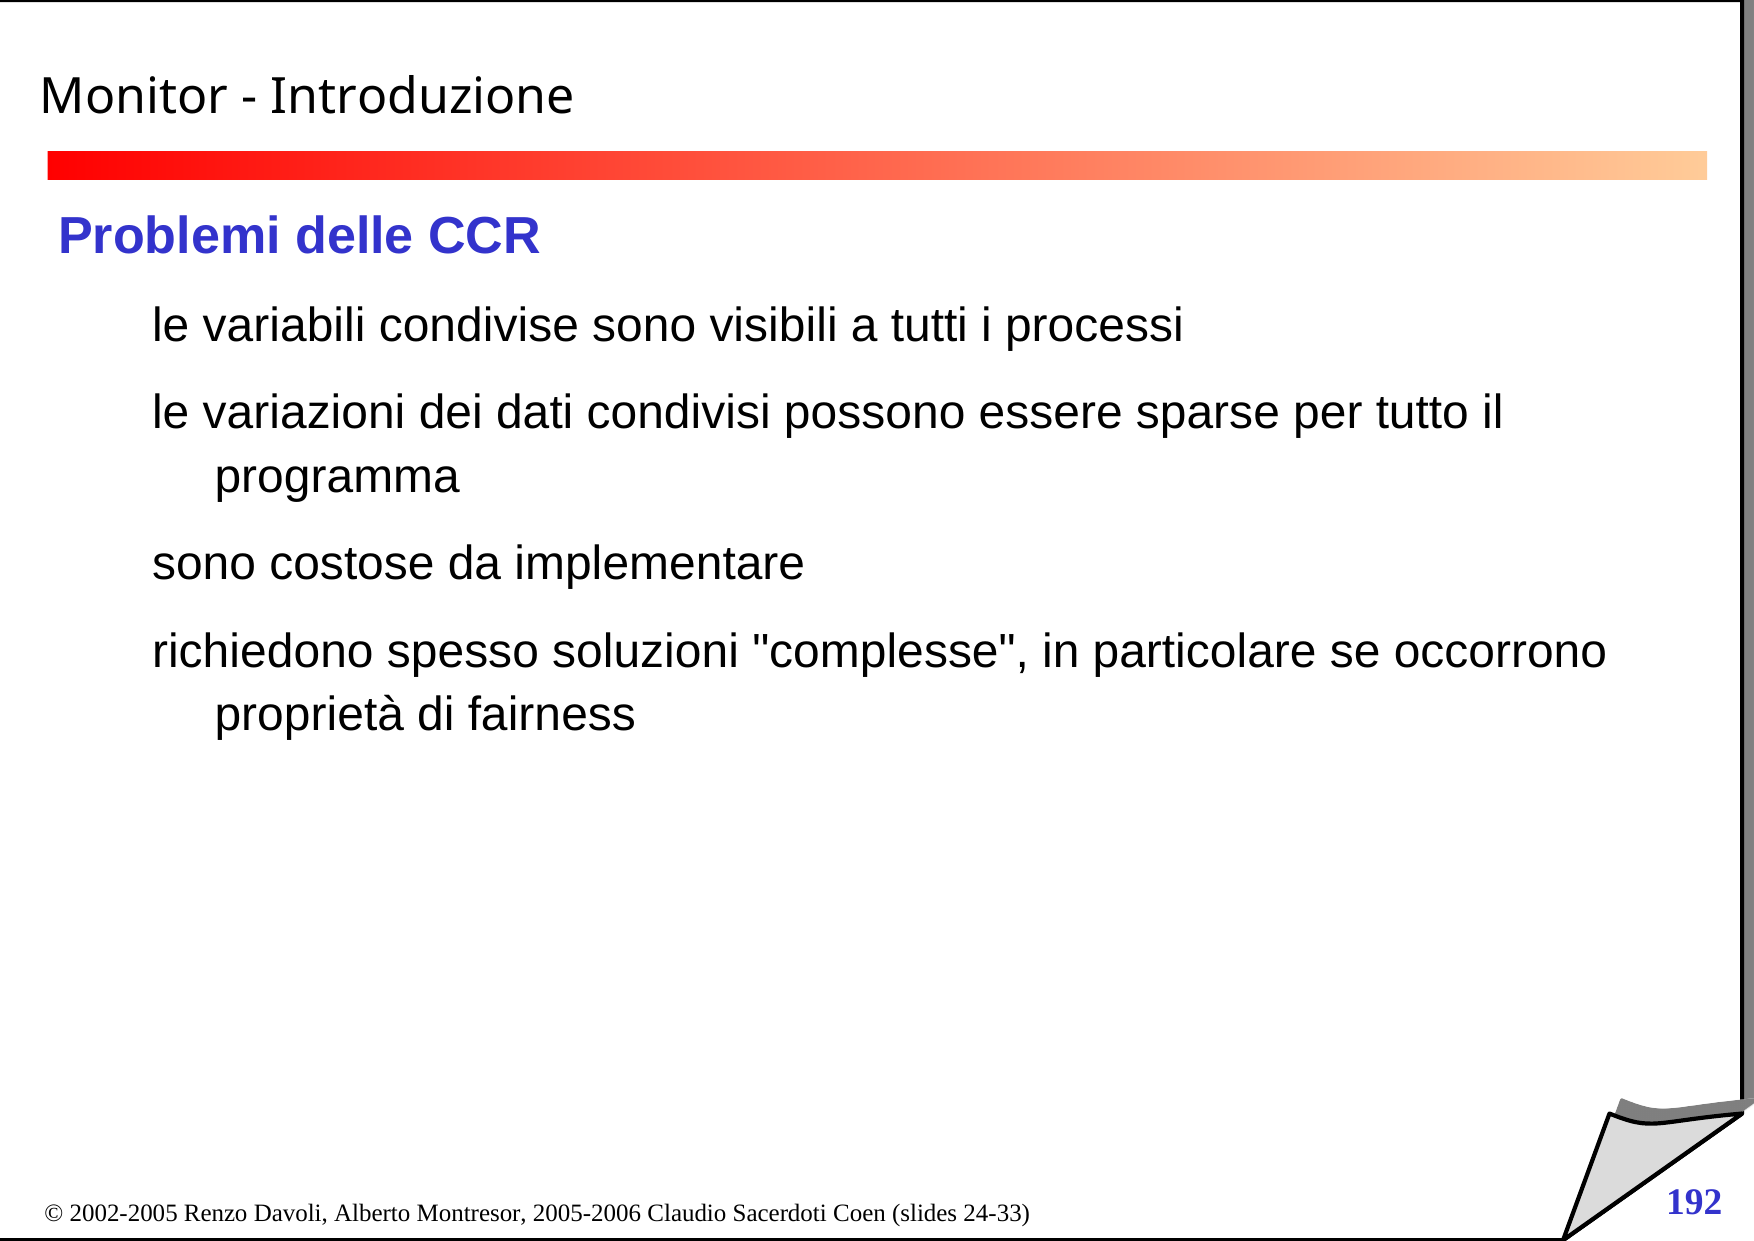

# Monitor - Introduzione
Problemi delle CCR
le variabili condivise sono visibili a tutti i processi
le variazioni dei dati condivisi possono essere sparse per tutto il programma
sono costose da implementare
richiedono spesso soluzioni "complesse", in particolare se occorrono proprietà di fairness